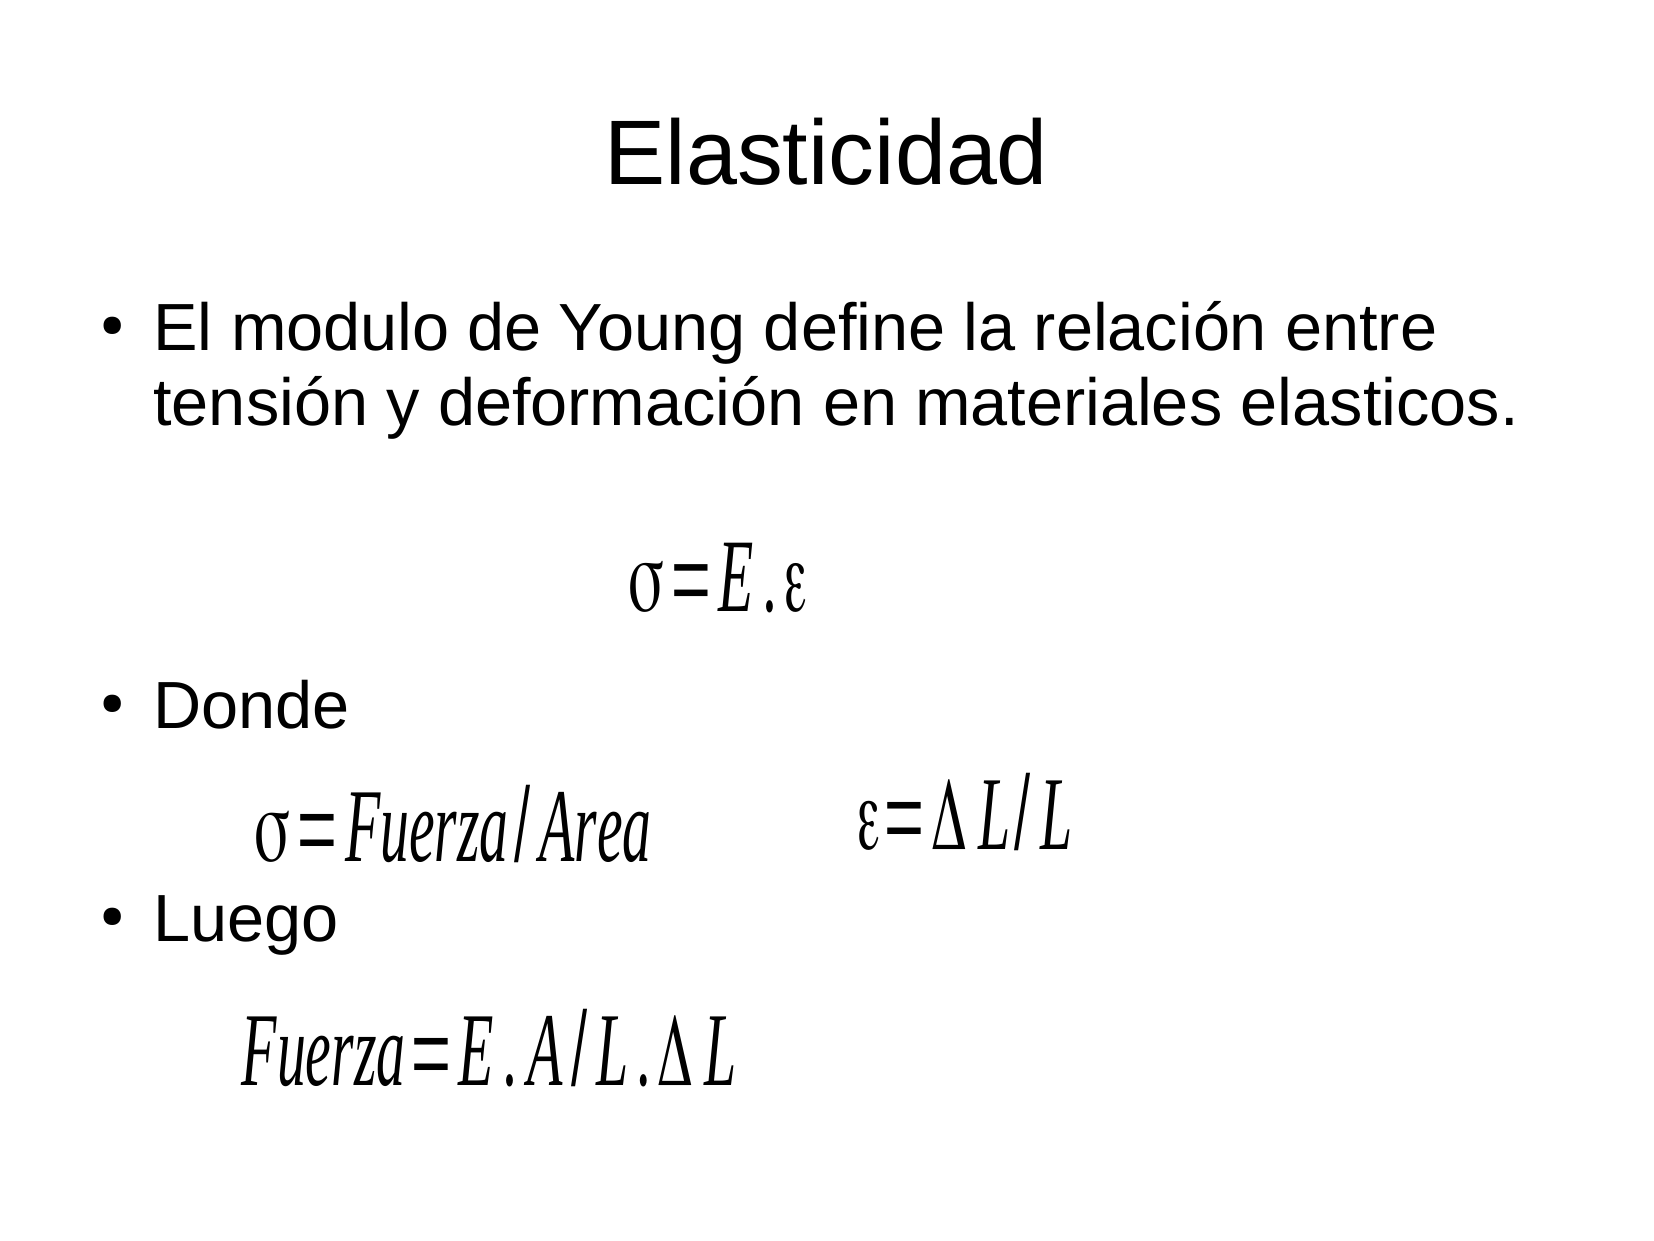

# Elasticidad
El modulo de Young define la relación entre tensión y deformación en materiales elasticos.
Donde
Luego